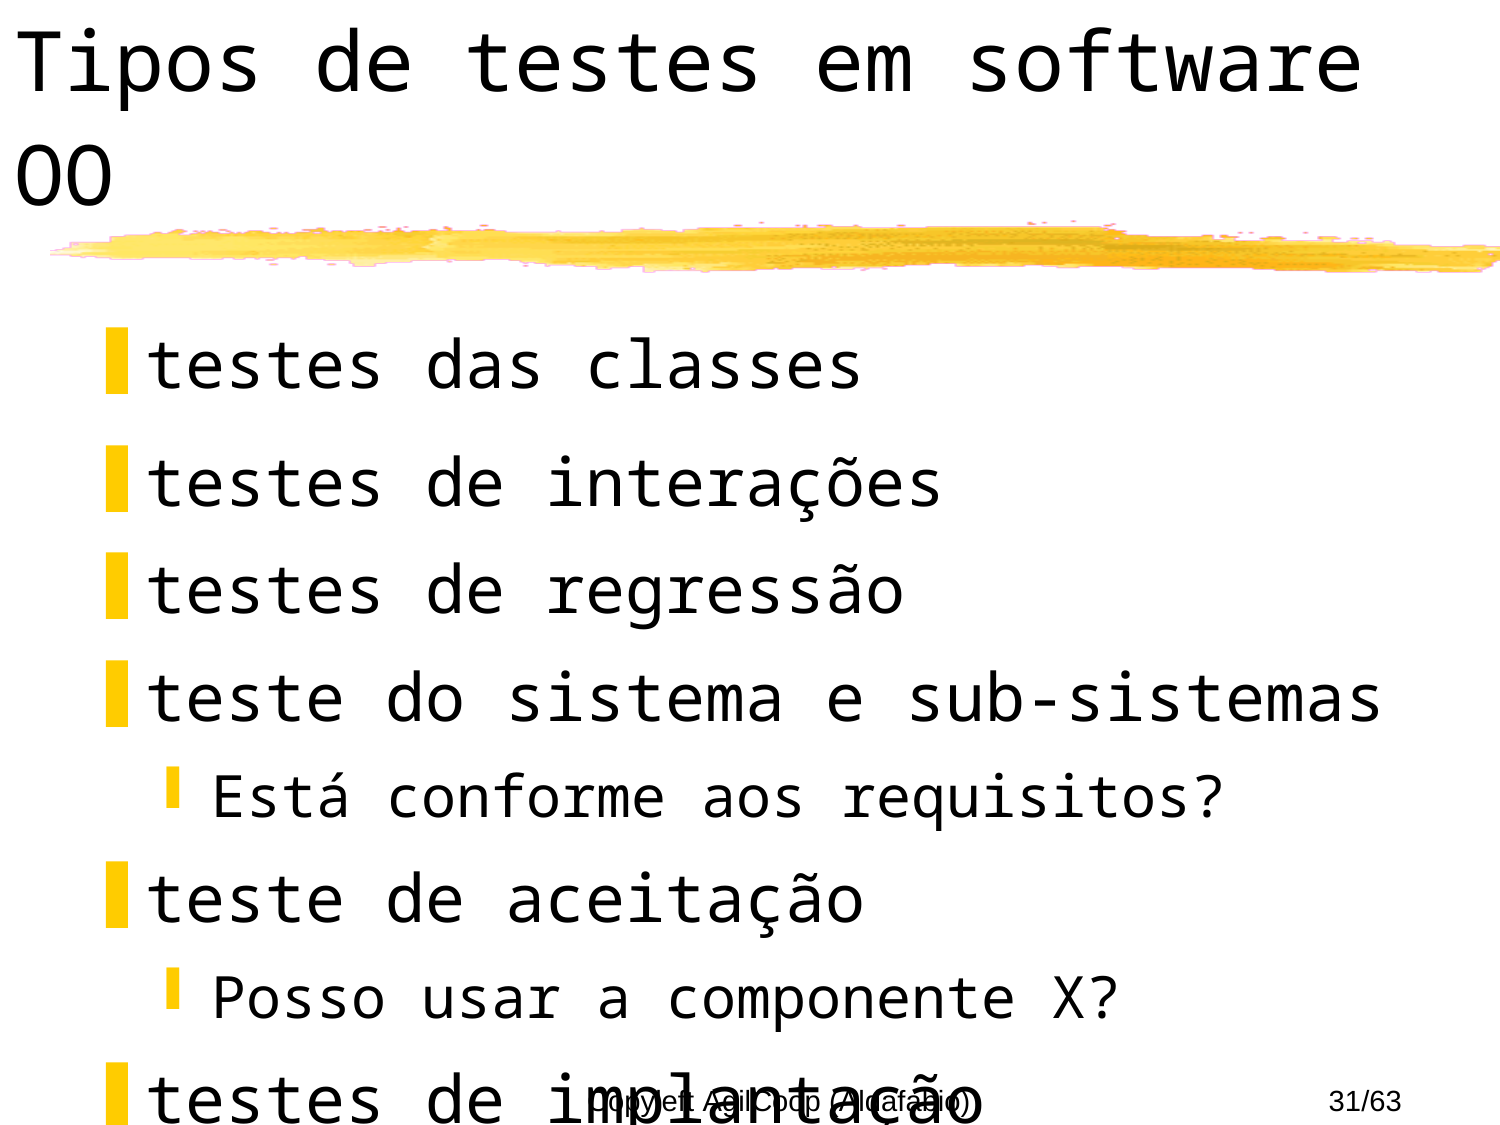

# Tipos de testes em software OO
testes das classes
testes de interações
testes de regressão
teste do sistema e sub-sistemas
Está conforme aos requisitos?
teste de aceitação
Posso usar a componente X?
testes de implantação
31